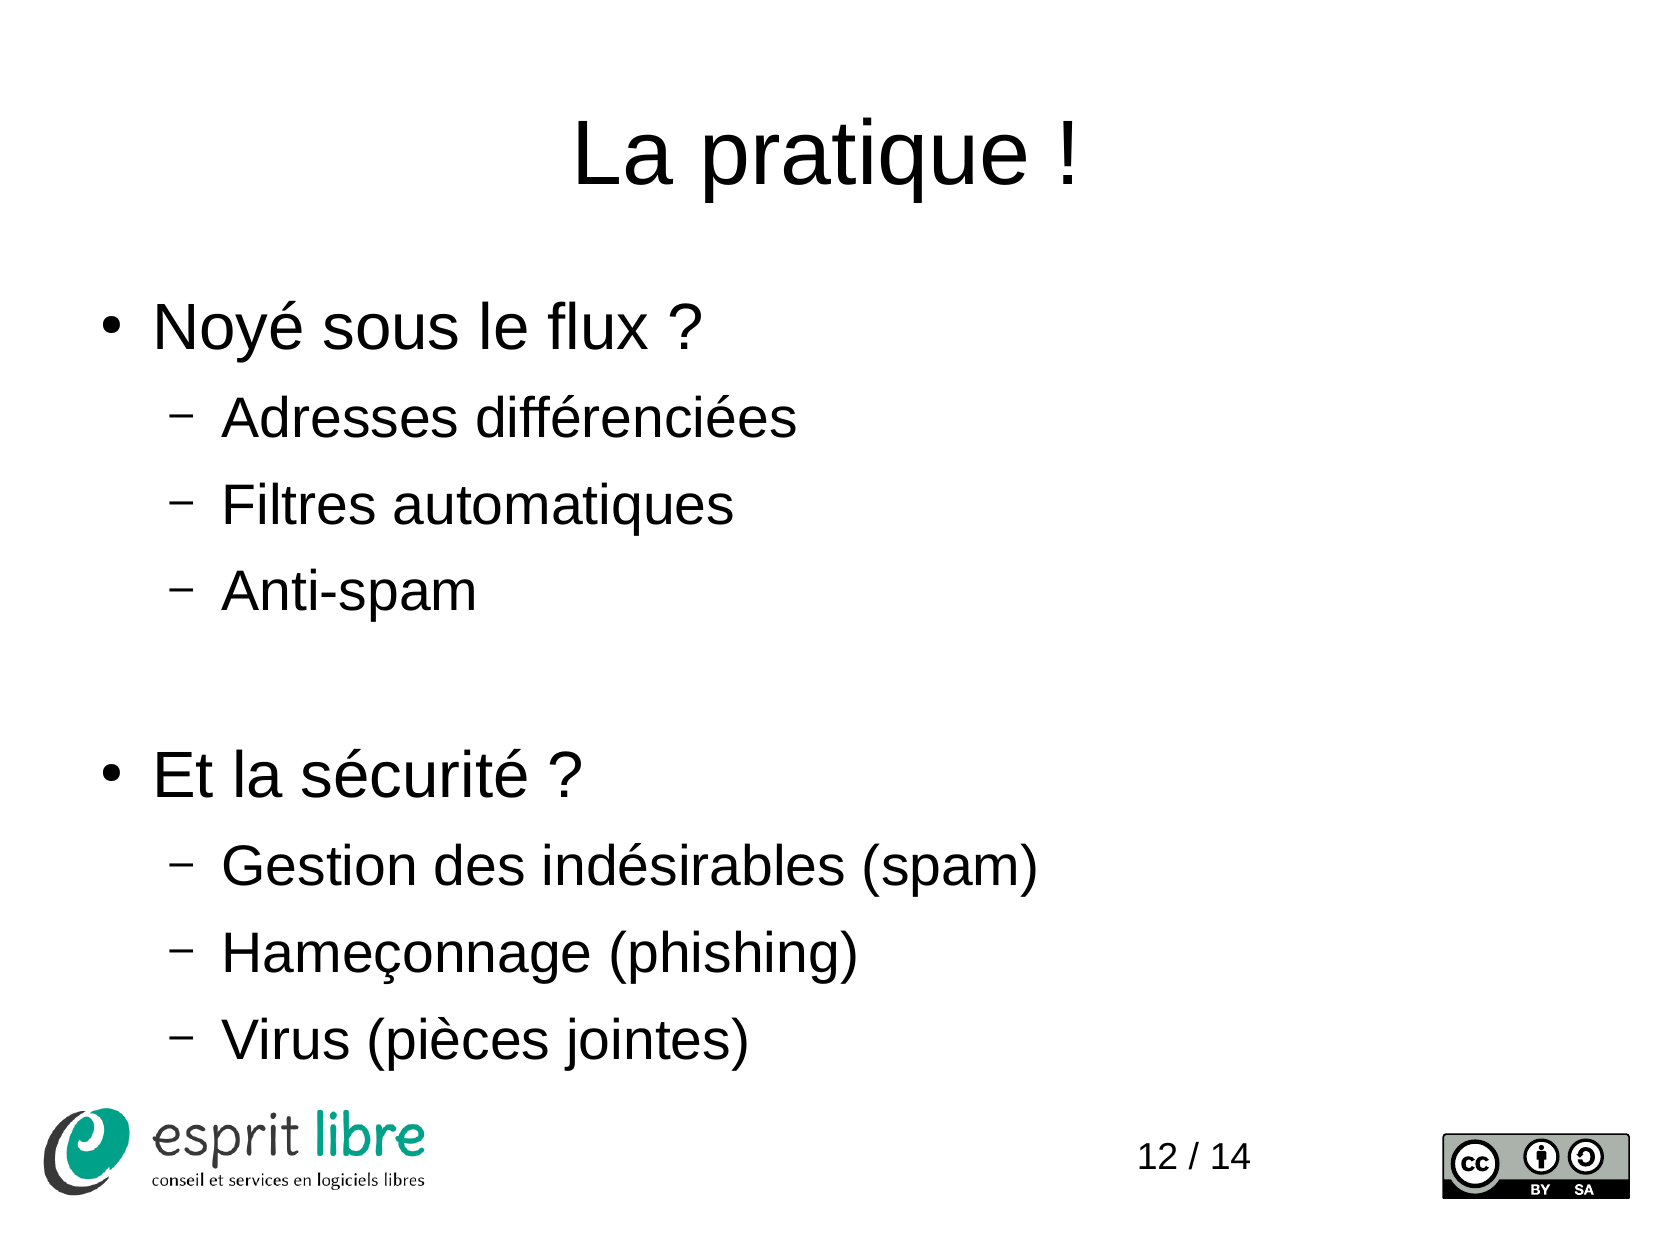

# La pratique !
Noyé sous le flux ?
Adresses différenciées
Filtres automatiques
Anti-spam
Et la sécurité ?
Gestion des indésirables (spam)
Hameçonnage (phishing)
Virus (pièces jointes)